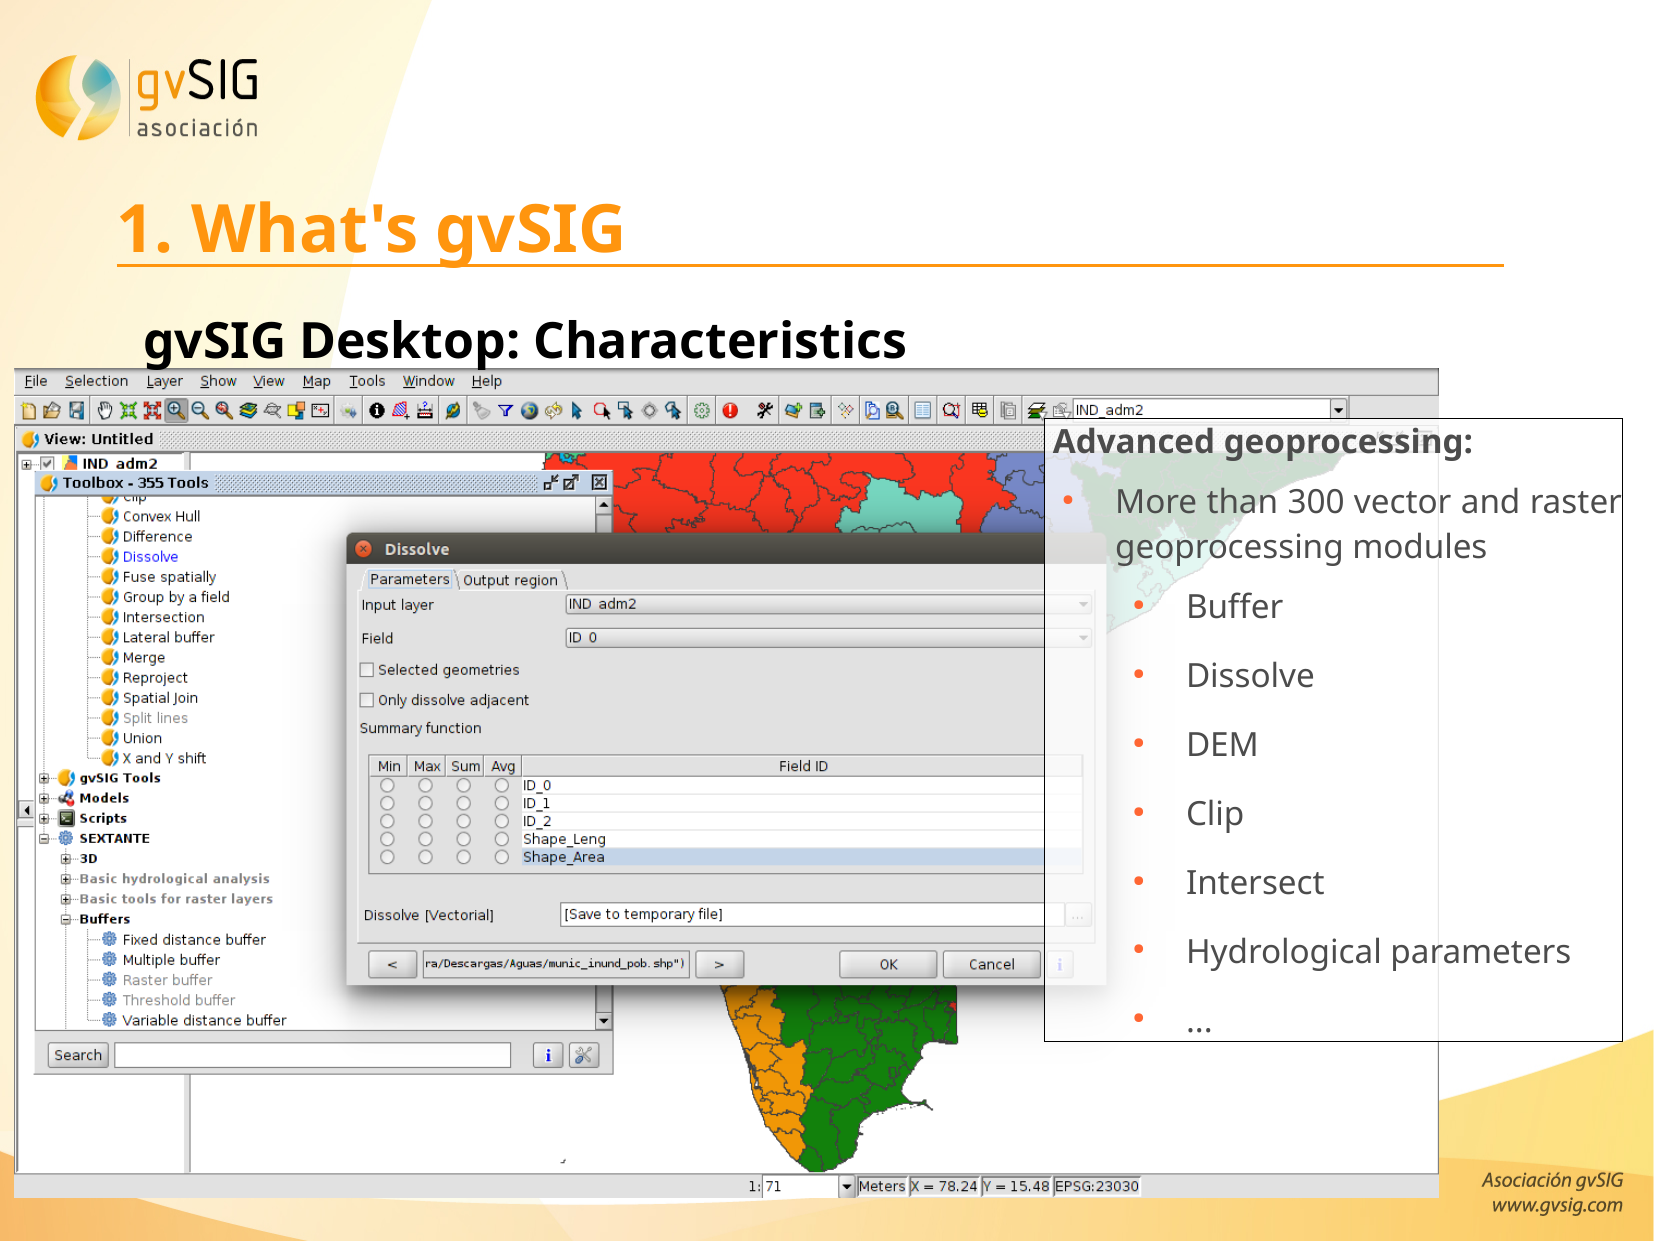

1. What's gvSIG
gvSIG Desktop: Characteristics
# Advanced geoprocessing:
More than 300 vector and raster geoprocessing modules
Buffer
Dissolve
DEM
Clip
Intersect
Hydrological parameters
...